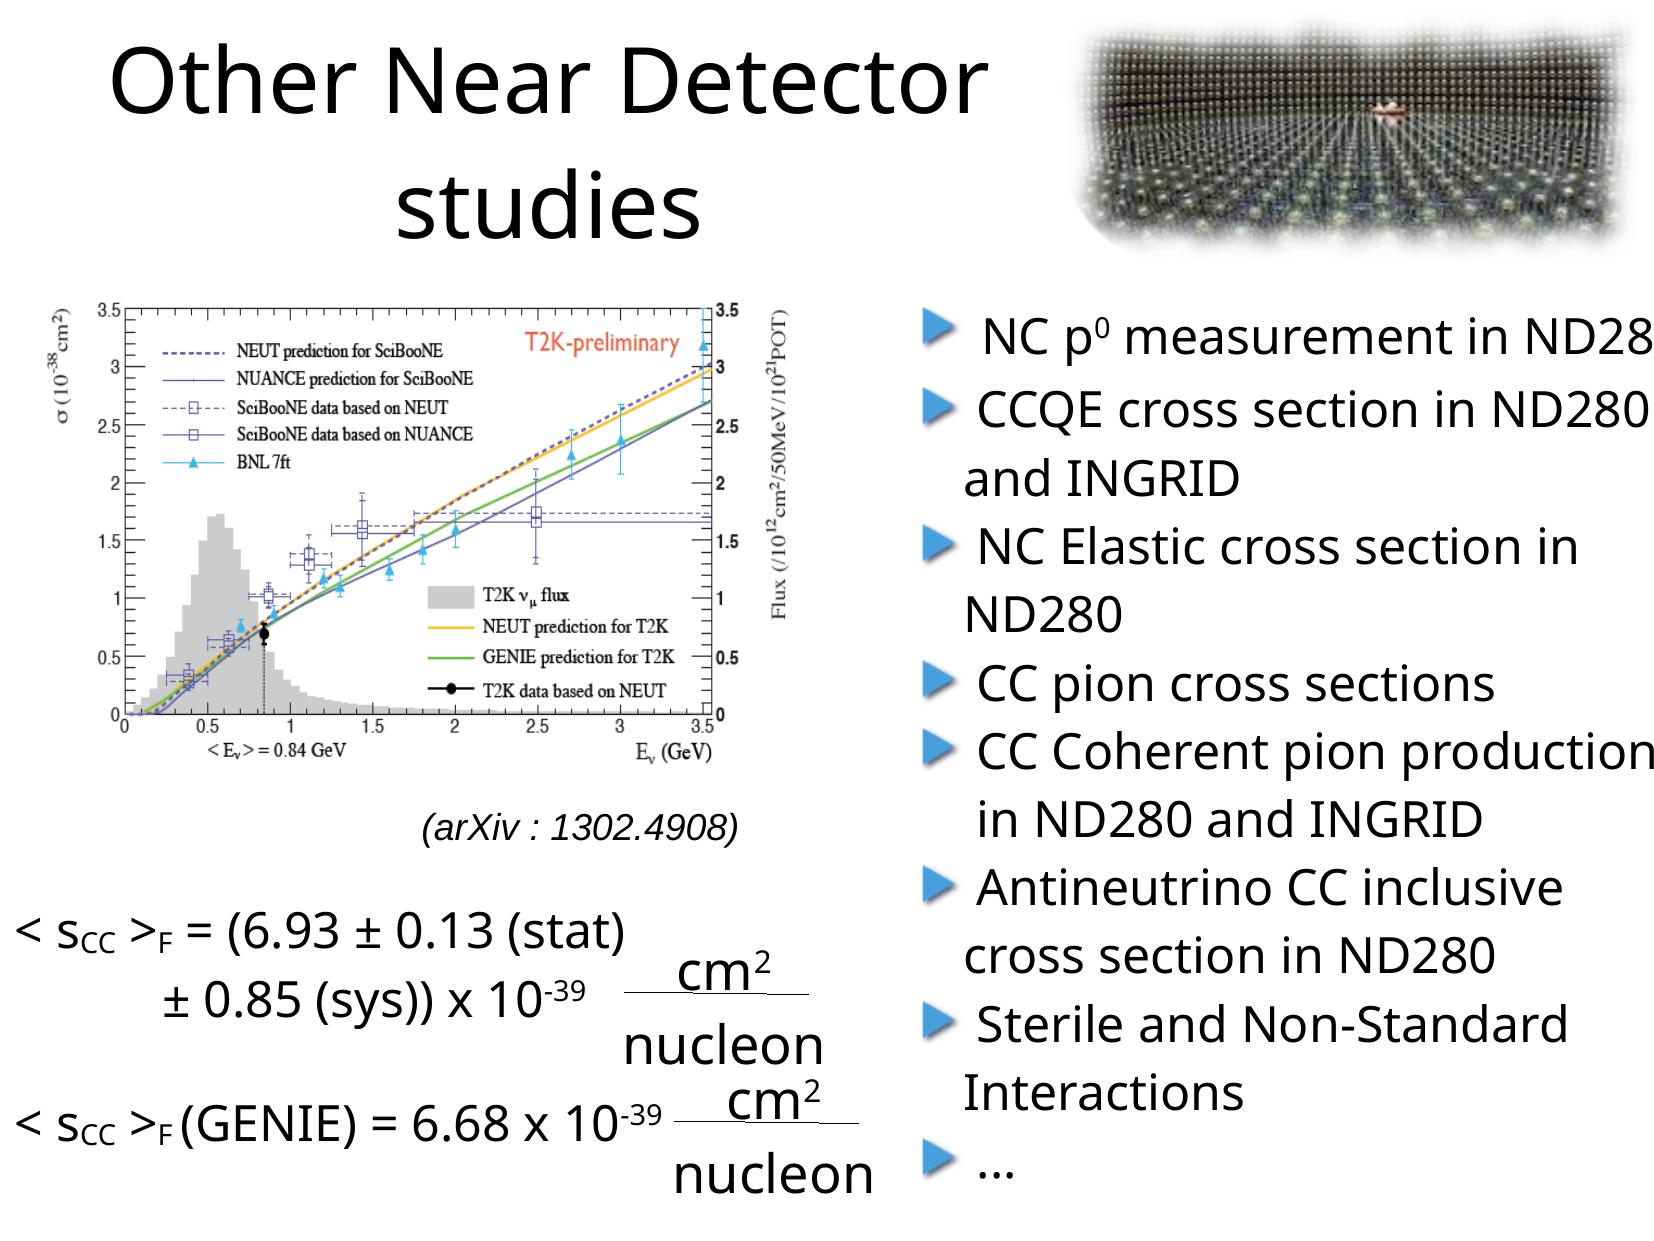

# Other Near Detector studies
 NC p0 measurement in ND280
 CCQE cross section in ND280
and INGRID
 NC Elastic cross section in
ND280
 CC pion cross sections
 CC Coherent pion production
 in ND280 and INGRID
 Antineutrino CC inclusive
cross section in ND280
 Sterile and Non-Standard
Interactions
 ...
(arXiv : 1302.4908)
< sCC >F = (6.93 ± 0.13 (stat)
		± 0.85 (sys)) x 10-39
< sCC >F (GENIE) = 6.68 x 10-39
cm2
nucleon
cm2
nucleon